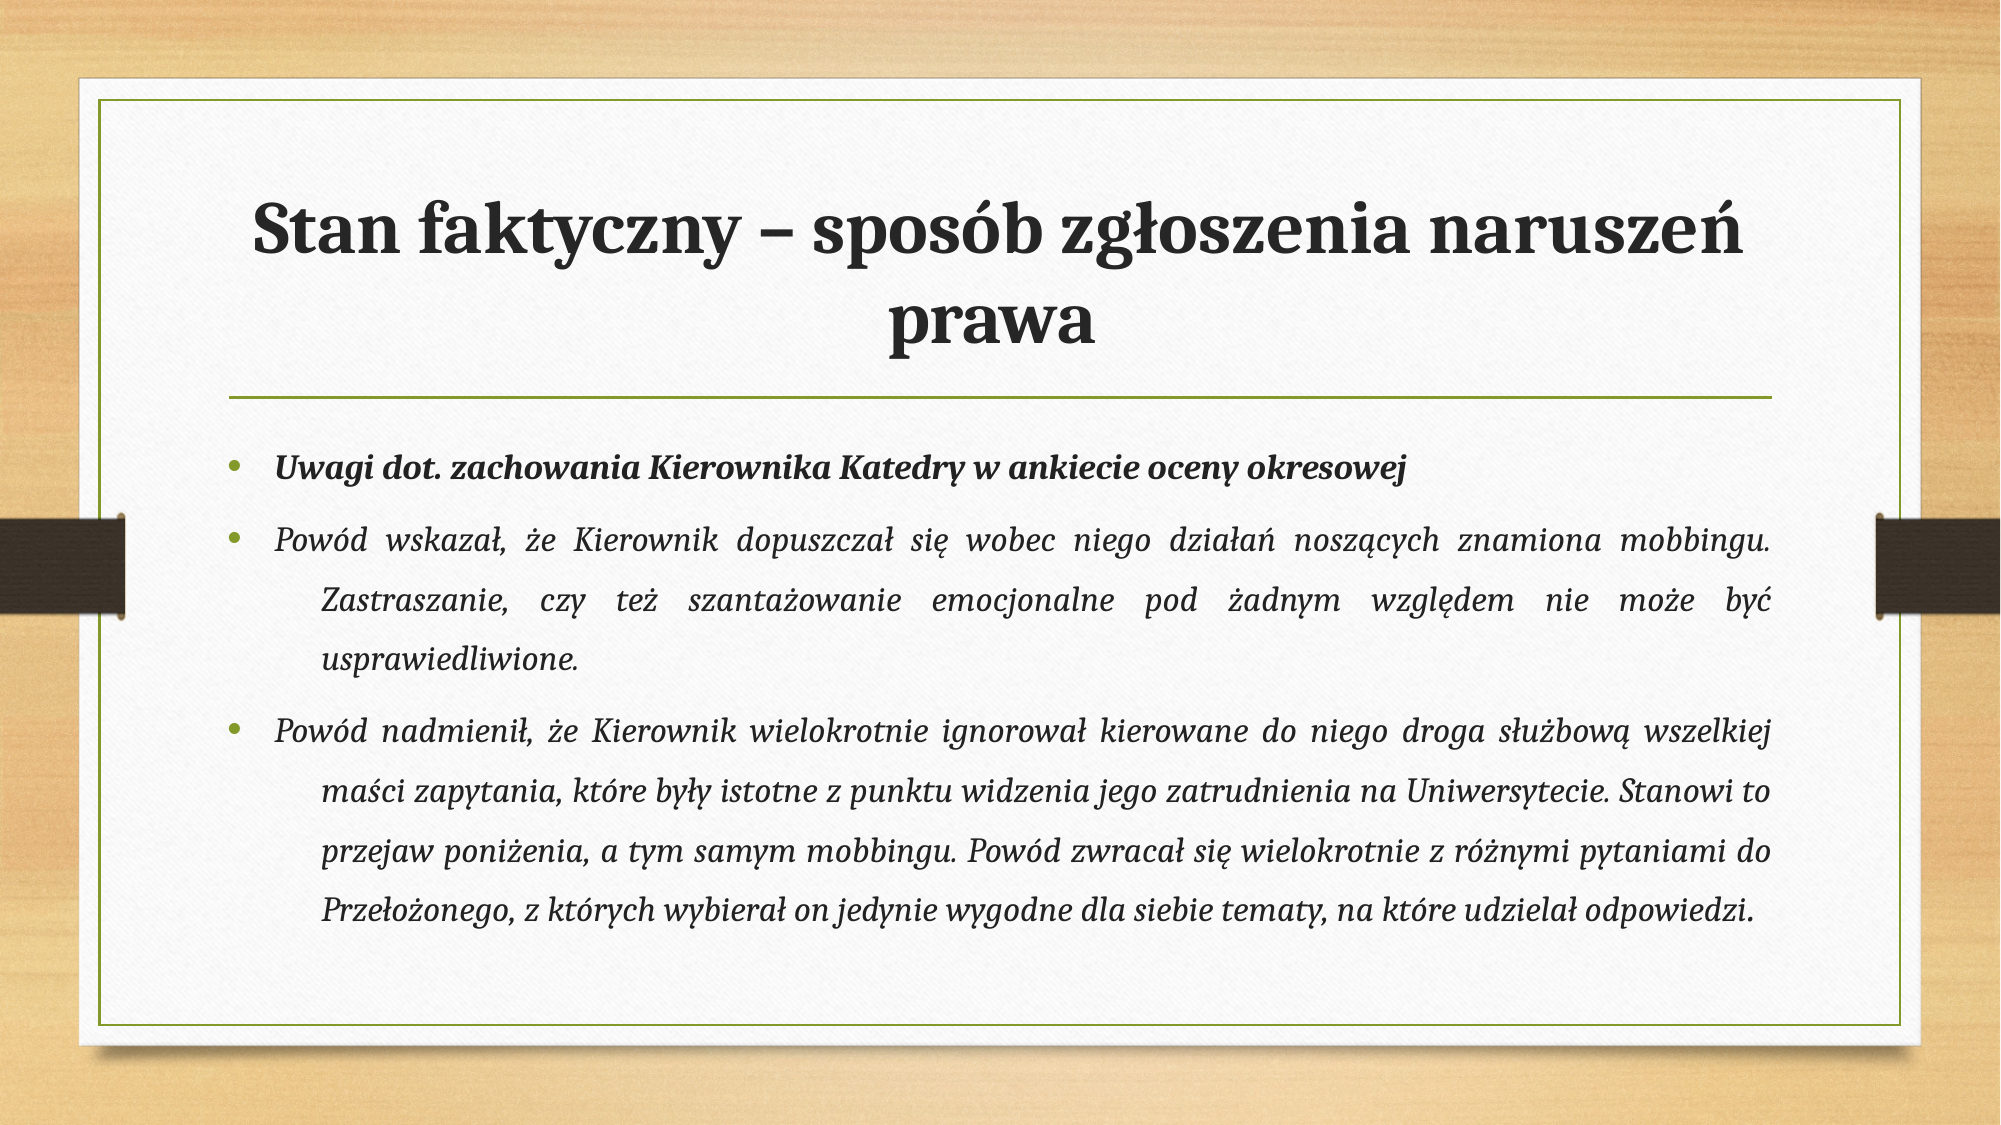

# Stan faktyczny – sposób zgłoszenia naruszeń prawa
Uwagi dot. zachowania Kierownika Katedry w ankiecie oceny okresowej
Powód wskazał, że Kierownik dopuszczał się wobec niego działań noszących znamiona mobbingu. Zastraszanie, czy też szantażowanie emocjonalne pod żadnym względem nie może być usprawiedliwione.
Powód nadmienił, że Kierownik wielokrotnie ignorował kierowane do niego droga służbową wszelkiej maści zapytania, które były istotne z punktu widzenia jego zatrudnienia na Uniwersytecie. Stanowi to przejaw poniżenia, a tym samym mobbingu. Powód zwracał się wielokrotnie z różnymi pytaniami do Przełożonego, z których wybierał on jedynie wygodne dla siebie tematy, na które udzielał odpowiedzi.